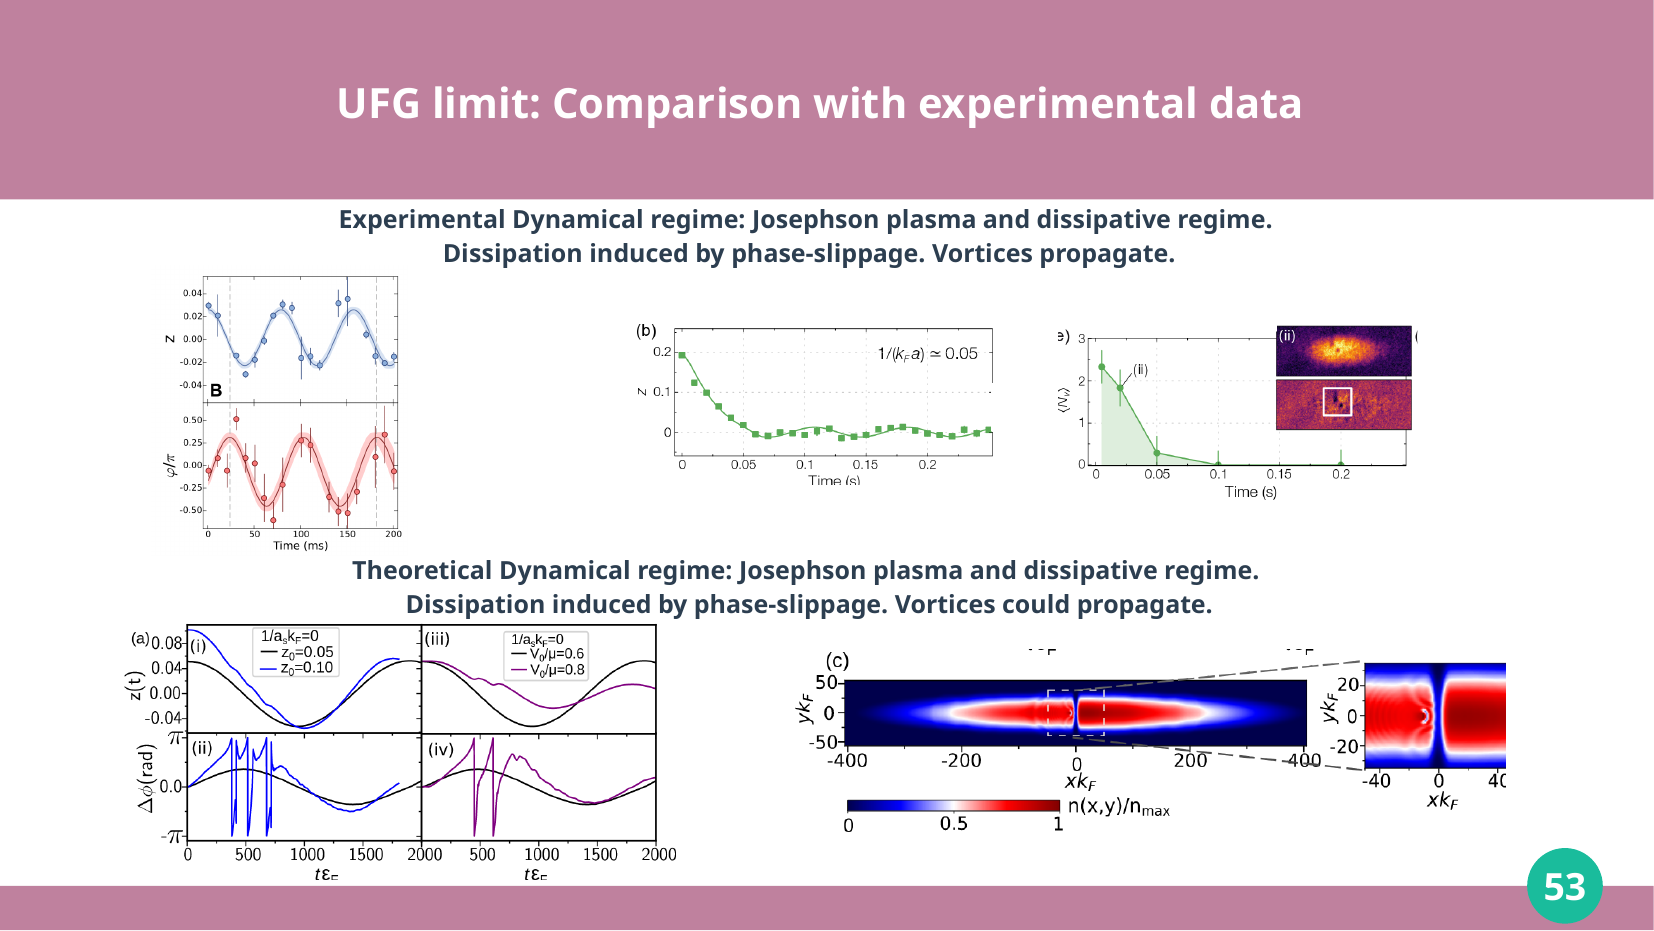

# UFG limit: Comparison with experimental data
Experimental Dynamical regime: Josephson plasma and dissipative regime.
Dissipation induced by phase-slippage. Vortices propagate.
Theoretical Dynamical regime: Josephson plasma and dissipative regime.
Dissipation induced by phase-slippage. Vortices could propagate.